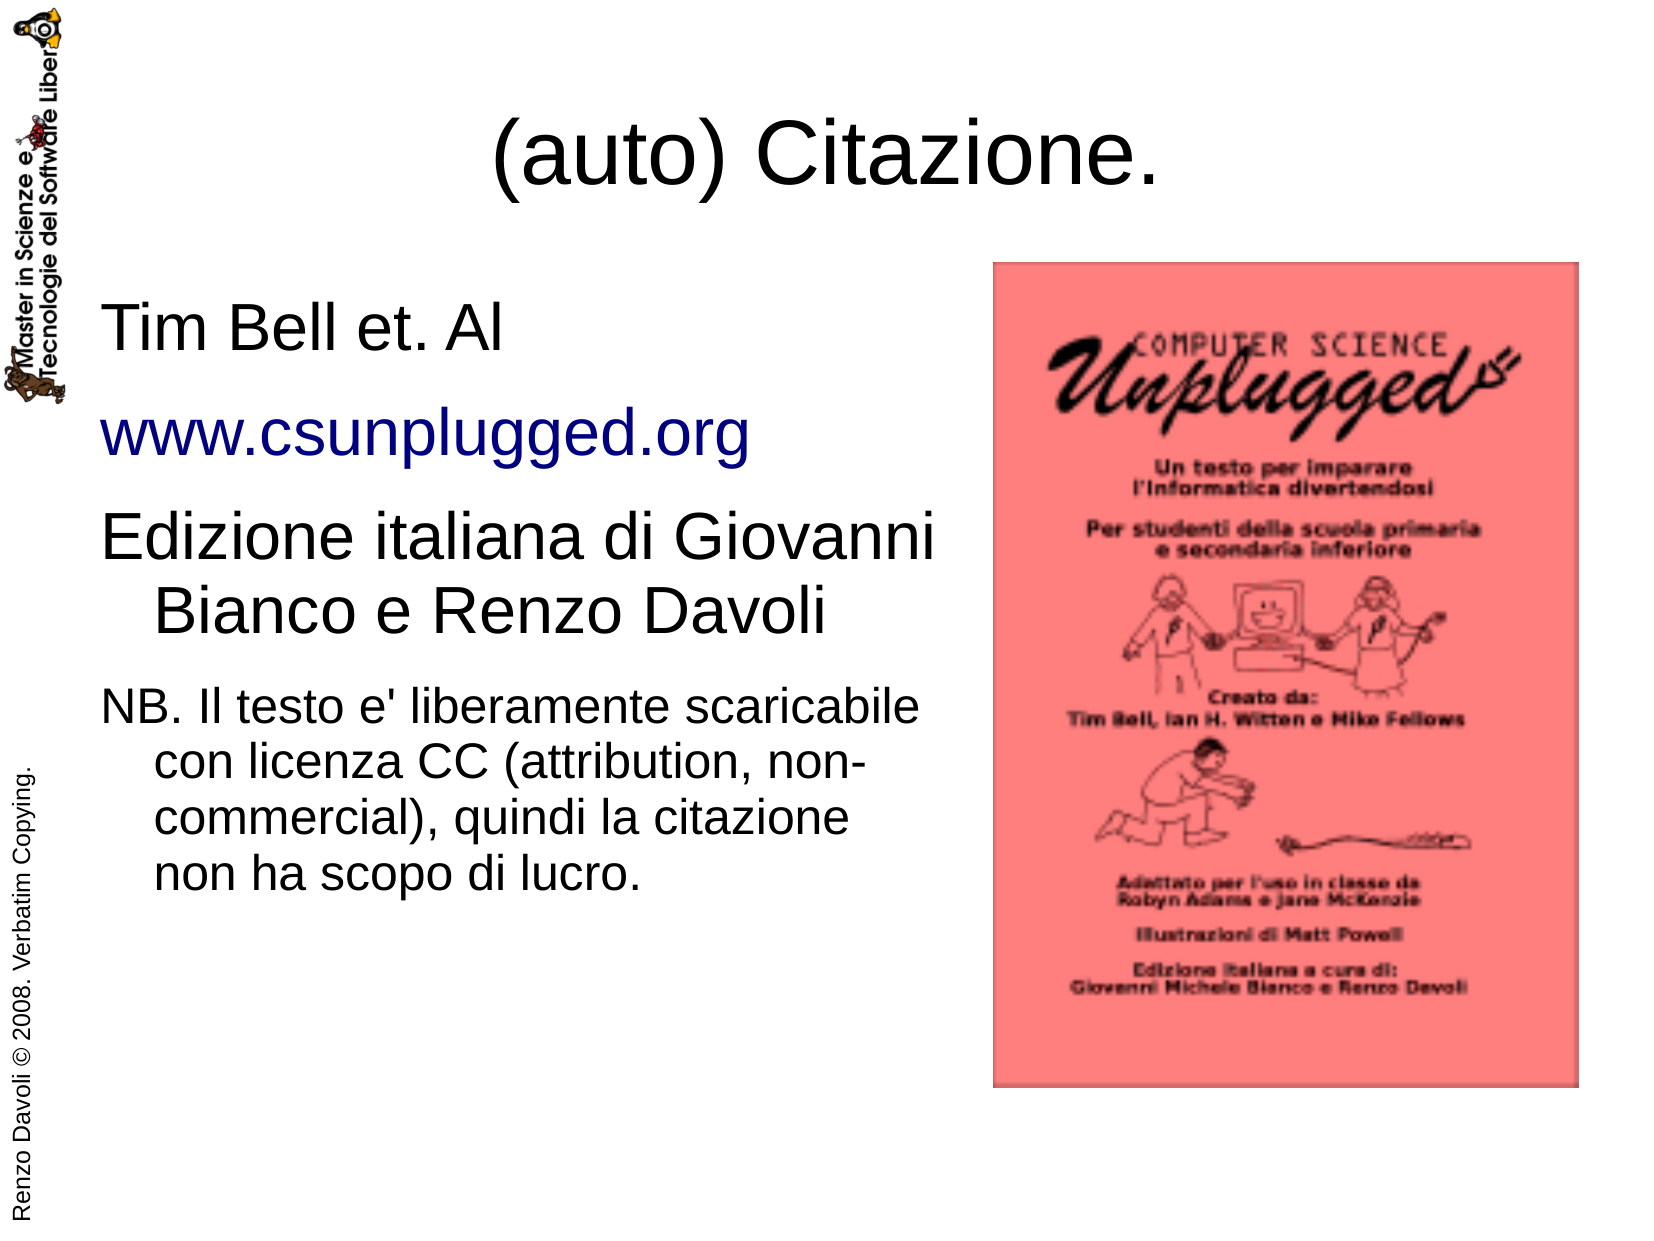

# (auto) Citazione.
Tim Bell et. Al
www.csunplugged.org
Edizione italiana di Giovanni Bianco e Renzo Davoli
NB. Il testo e' liberamente scaricabile con licenza CC (attribution, non-commercial), quindi la citazione non ha scopo di lucro.